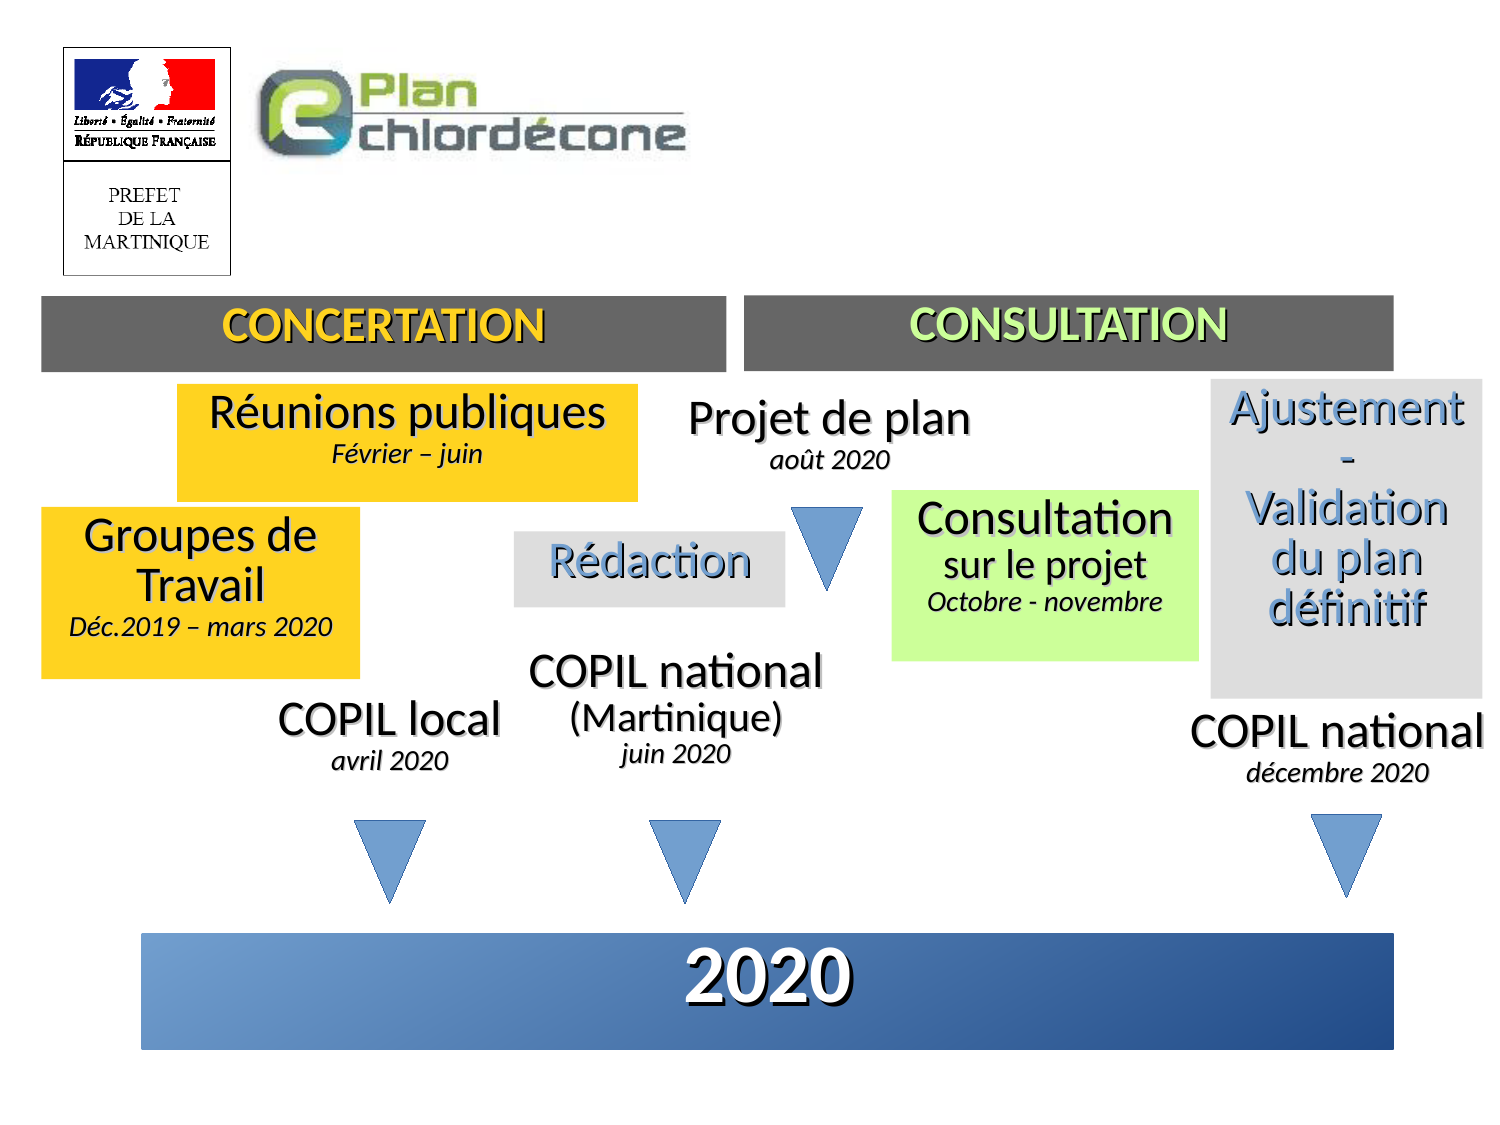

CONSULTATION
CONCERTATION
#
Ajustement -
Validation du plan définitif
Réunions publiques
Février – juin
Projet de plan
août 2020
Consultation
sur le projet
Octobre - novembre
Groupes de Travail
Déc.2019 – mars 2020
Rédaction
COPIL national
(Martinique)
juin 2020
COPIL local
avril 2020
COPIL national
décembre 2020
2020